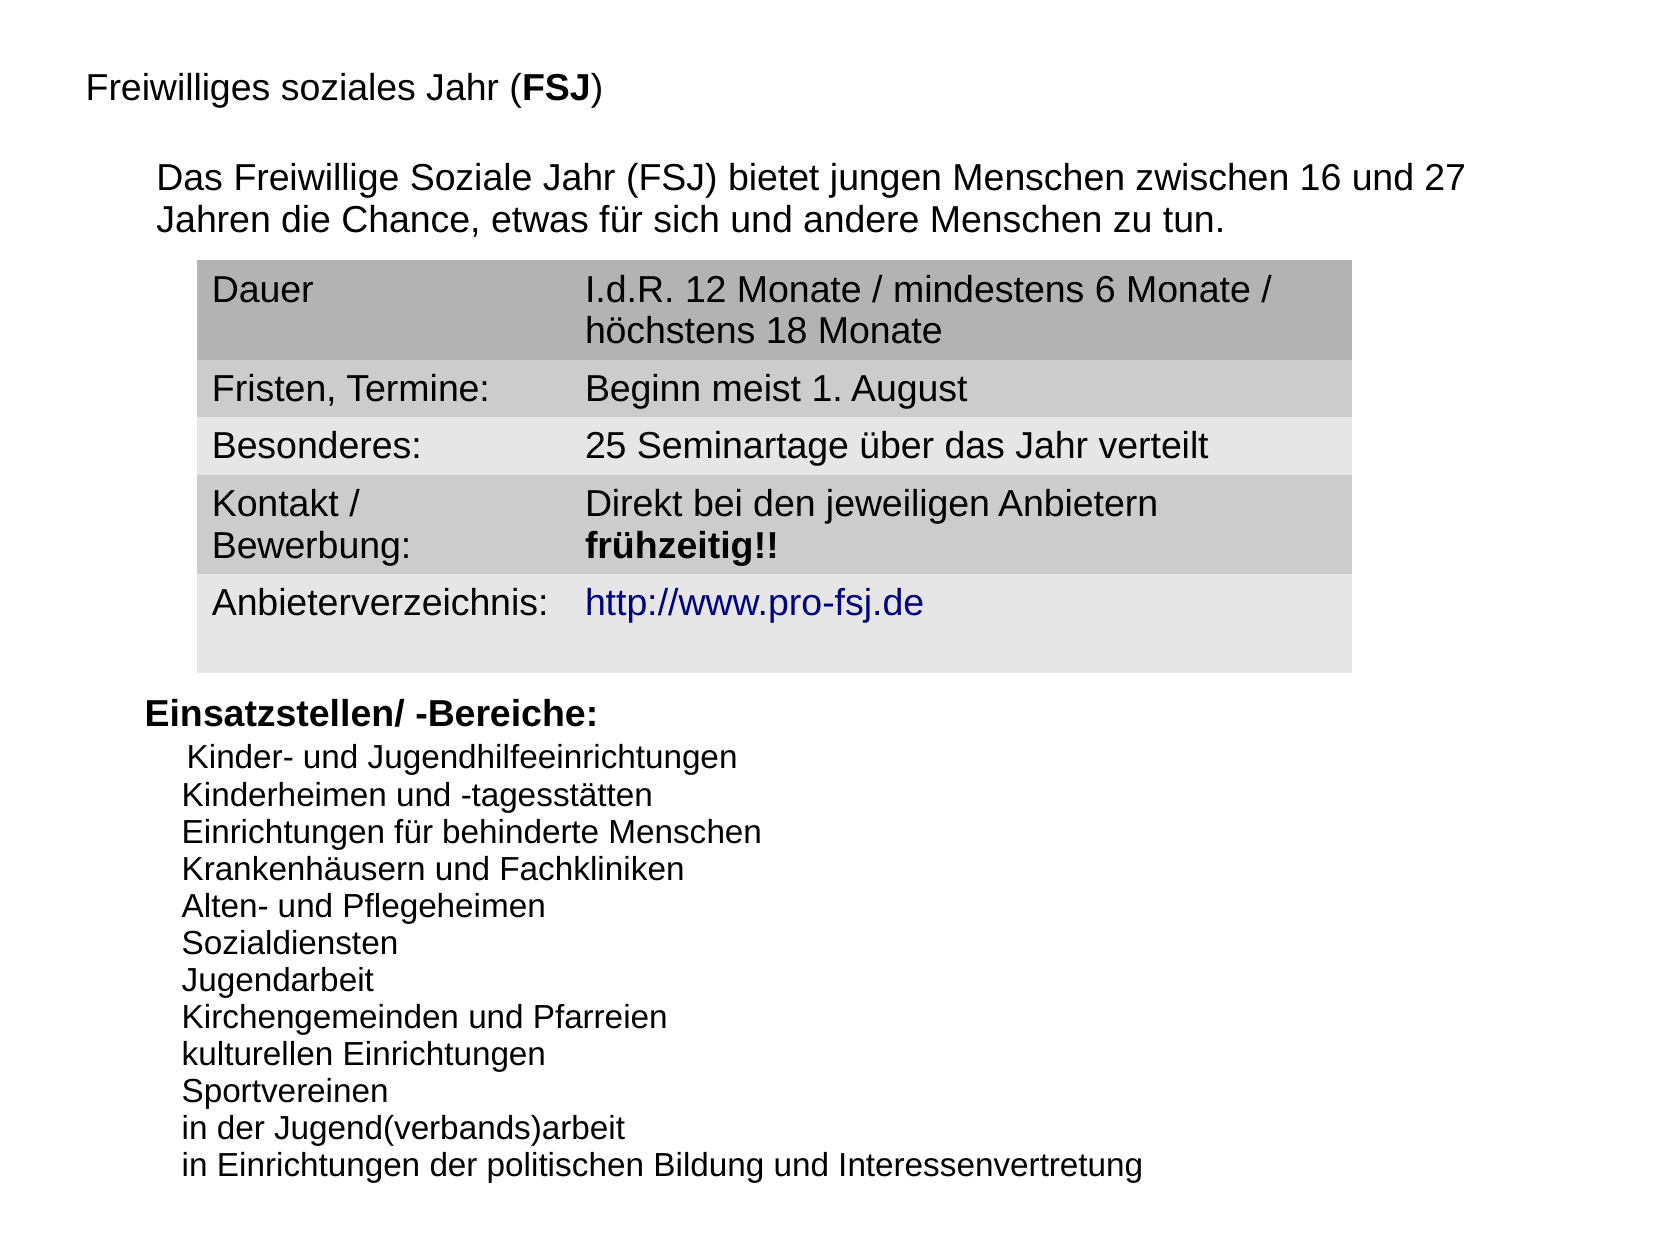

Freiwilliges soziales Jahr (FSJ)
Das Freiwillige Soziale Jahr (FSJ) bietet jungen Menschen zwischen 16 und 27 Jahren die Chance, etwas für sich und andere Menschen zu tun.
| Dauer | I.d.R. 12 Monate / mindestens 6 Monate / höchstens 18 Monate |
| --- | --- |
| Fristen, Termine: | Beginn meist 1. August |
| Besonderes: | 25 Seminartage über das Jahr verteilt |
| Kontakt / Bewerbung: | Direkt bei den jeweiligen Anbietern frühzeitig!! |
| Anbieterverzeichnis: | http://www.pro-fsj.de |
Einsatzstellen/ -Bereiche:
 Kinder- und Jugendhilfeeinrichtungen
 Kinderheimen und -tagesstätten
 Einrichtungen für behinderte Menschen
 Krankenhäusern und Fachkliniken
 Alten- und Pflegeheimen
 Sozialdiensten
 Jugendarbeit
 Kirchengemeinden und Pfarreien
 kulturellen Einrichtungen
 Sportvereinen
 in der Jugend(verbands)arbeit
 in Einrichtungen der politischen Bildung und Interessenvertretung